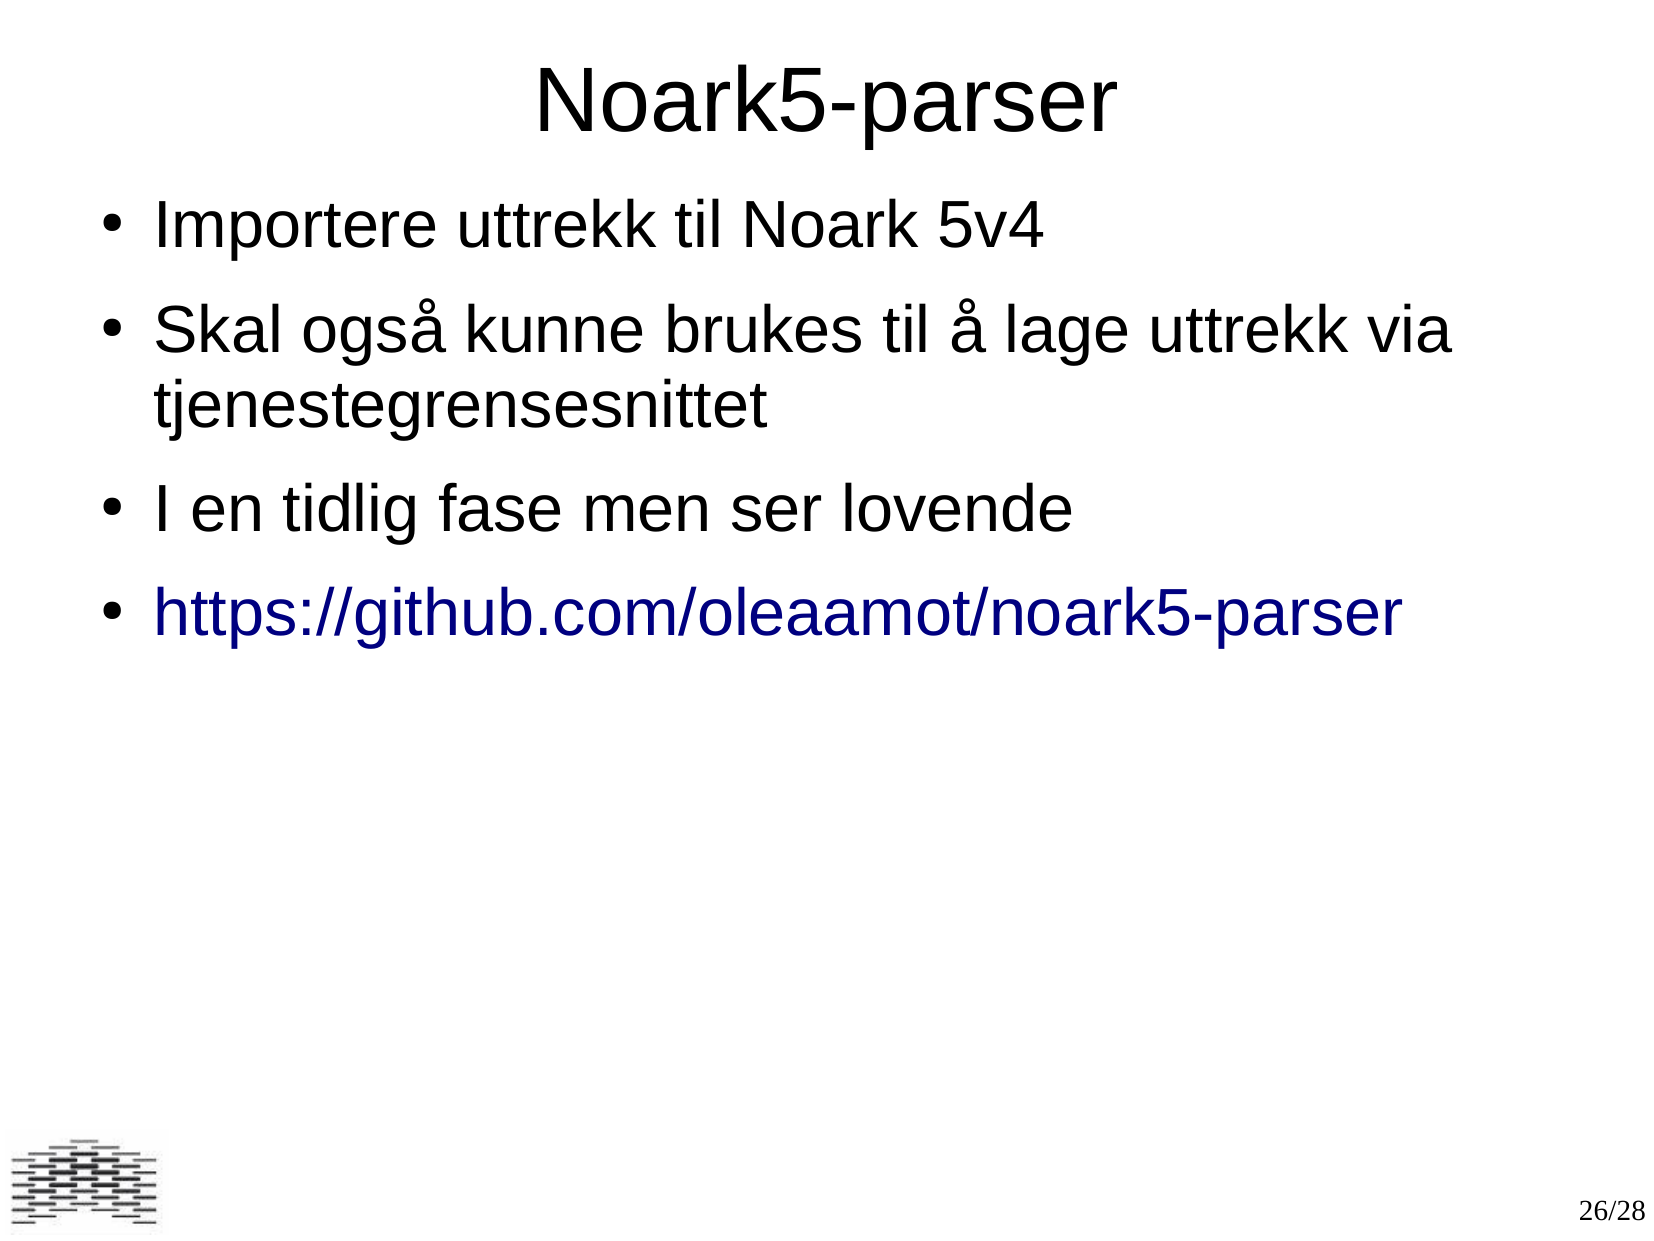

# Noark5-parser
Importere uttrekk til Noark 5v4
Skal også kunne brukes til å lage uttrekk via tjenestegrensesnittet
I en tidlig fase men ser lovende
https://github.com/oleaamot/noark5-parser